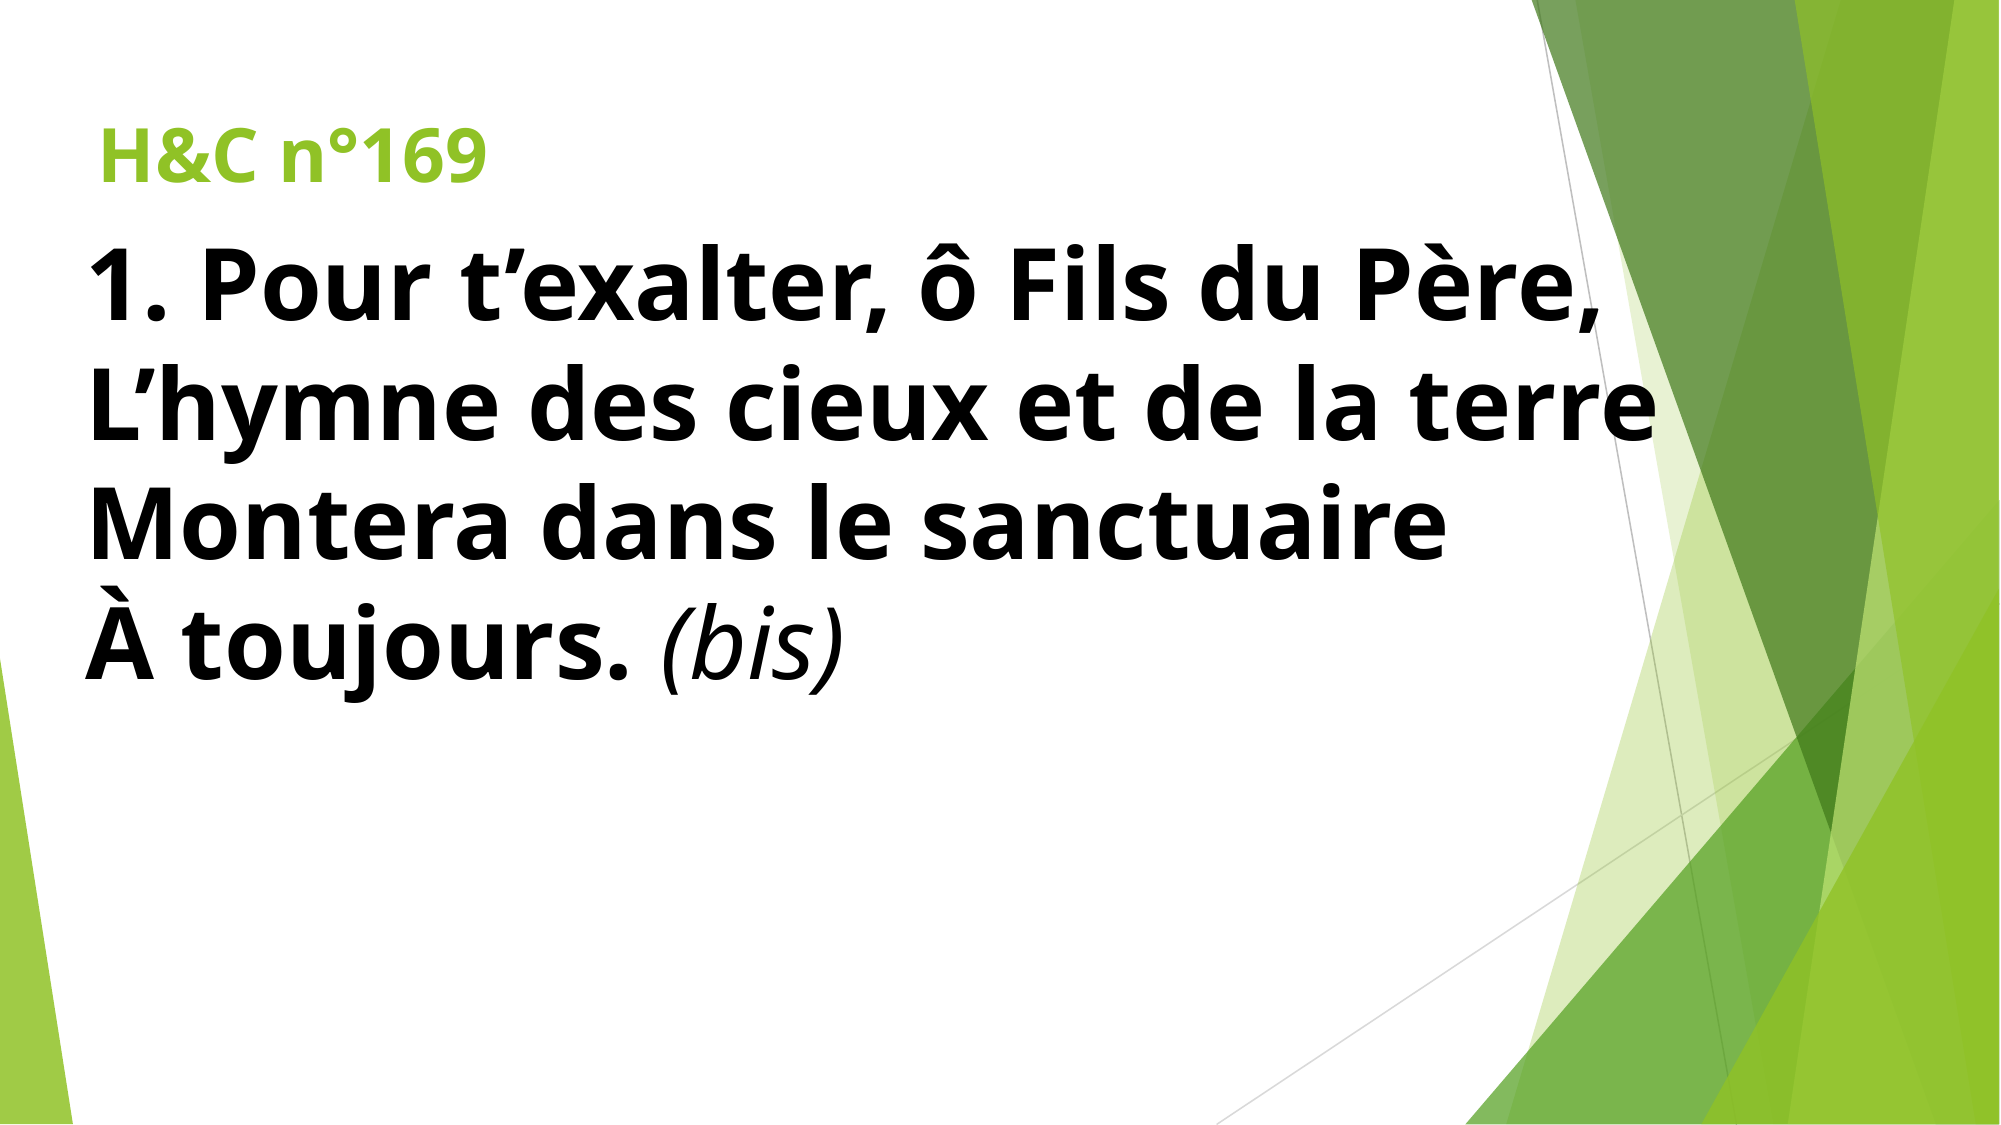

H&C n°169
1. Pour t’exalter, ô Fils du Père,
L’hymne des cieux et de la terre
Montera dans le sanctuaire
À toujours. (bis)